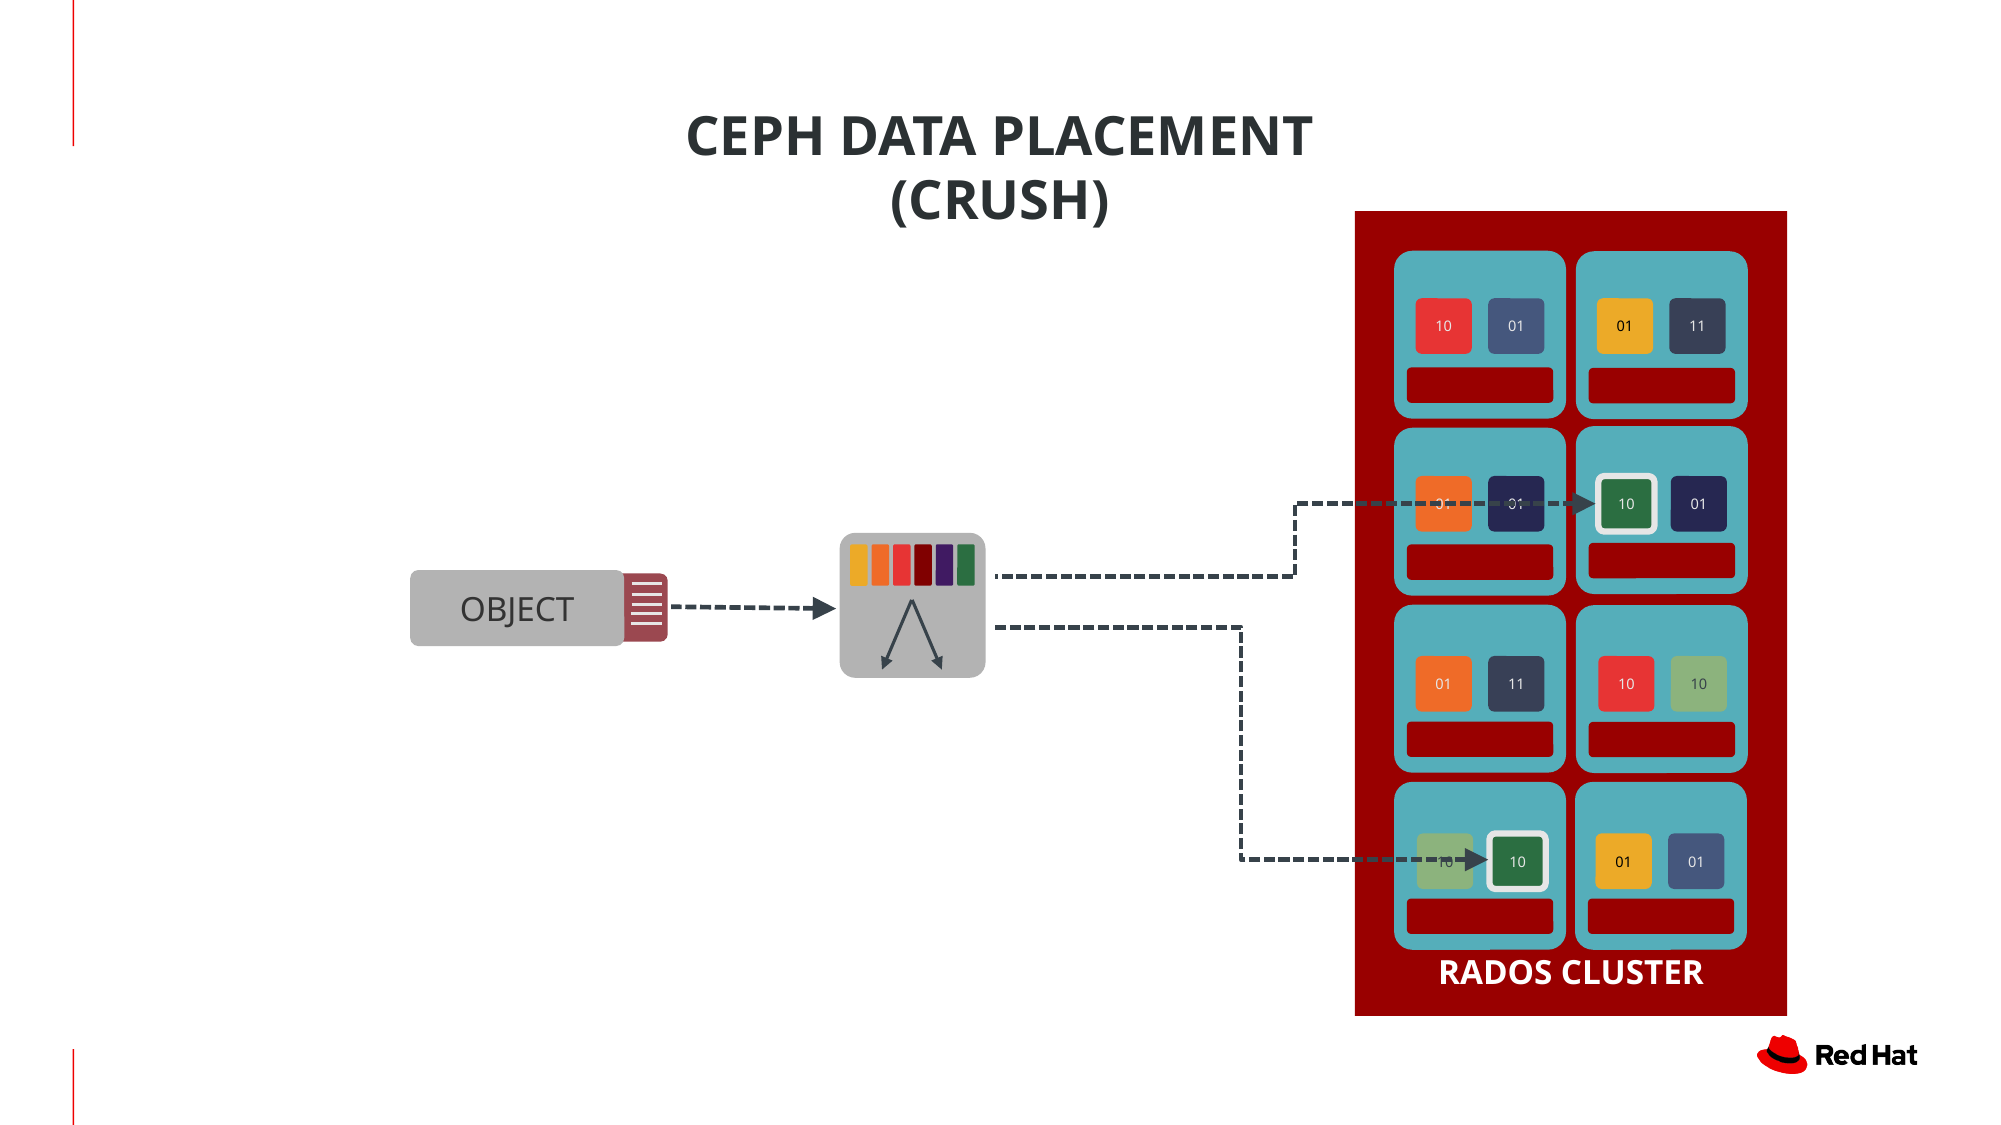

# CEPH DATA PLACEMENT (CRUSH)
10
01
01
11
01
01
10
01
01
11
10
10
10
10
01
01
RADOS CLUSTER
OBJECT